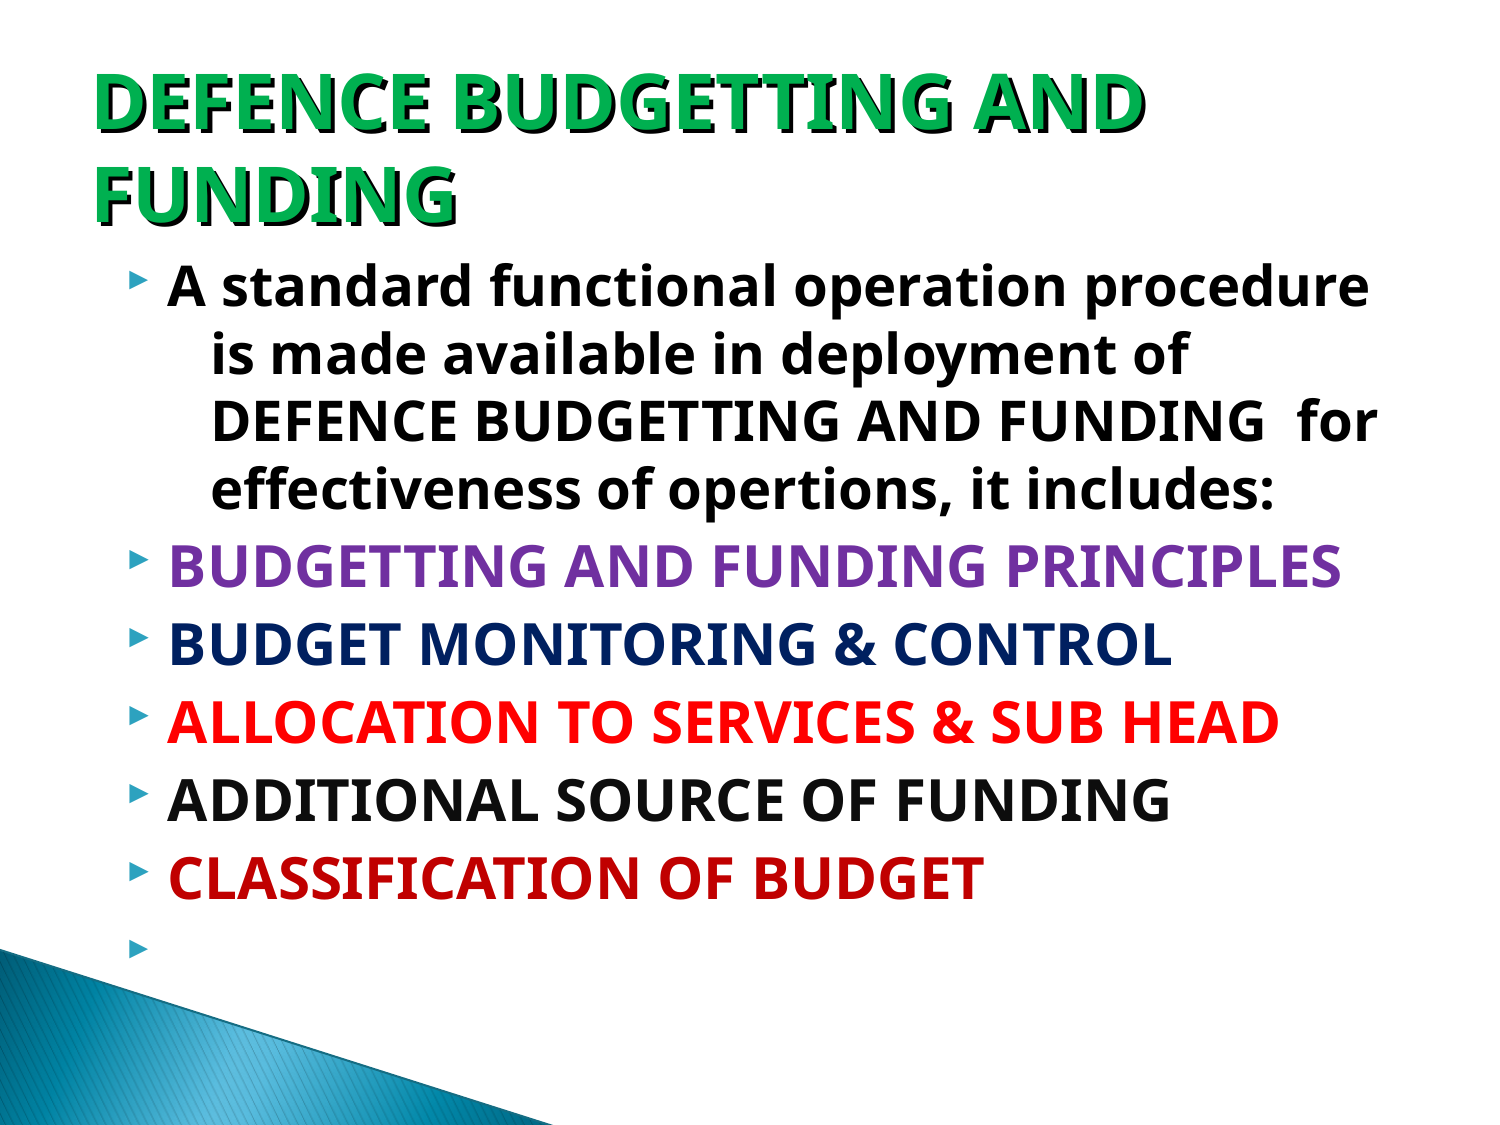

DEFENCE BUDGETTING AND FUNDING
# A standard functional operation procedure is made available in deployment of DEFENCE BUDGETTING AND FUNDING for effectiveness of opertions, it includes:
BUDGETTING AND FUNDING PRINCIPLES
BUDGET MONITORING & CONTROL
ALLOCATION TO SERVICES & SUB HEAD
ADDITIONAL SOURCE OF FUNDING
CLASSIFICATION OF BUDGET